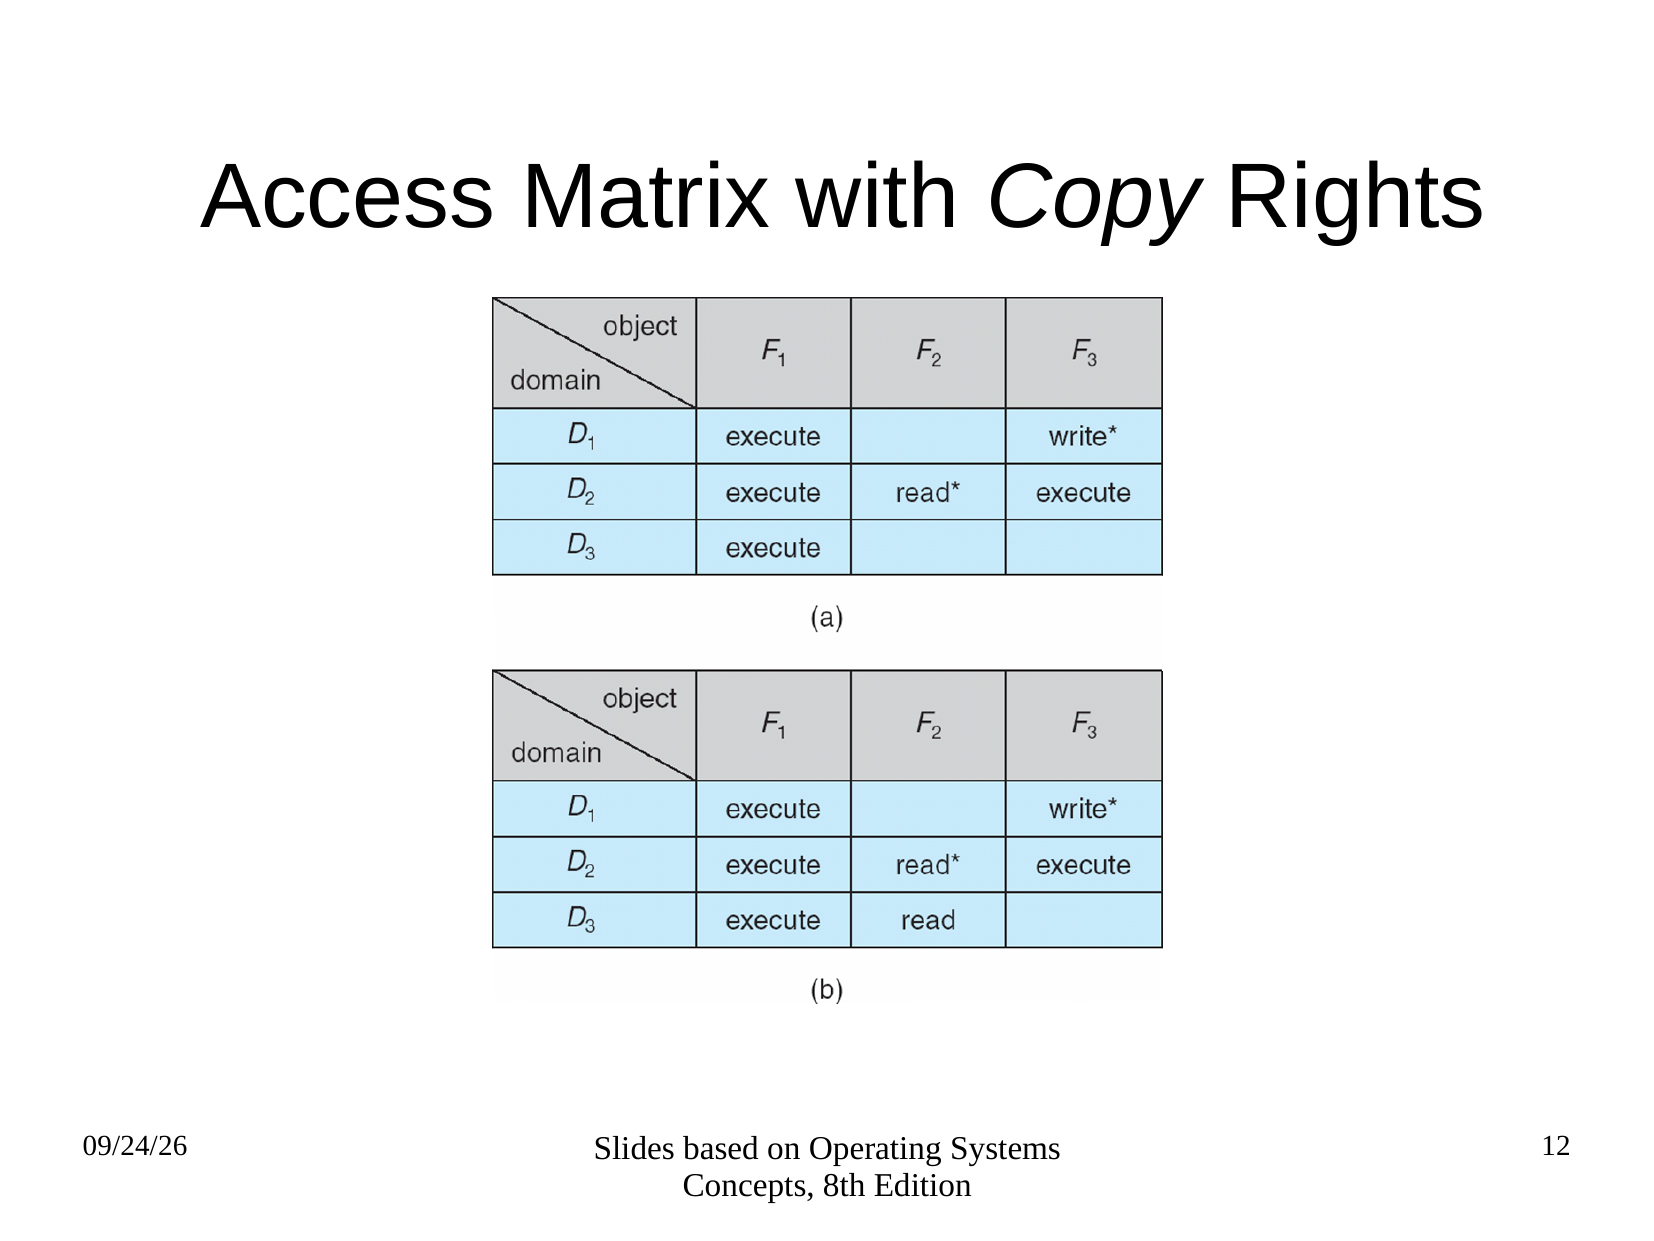

# Access Matrix with Copy Rights
12